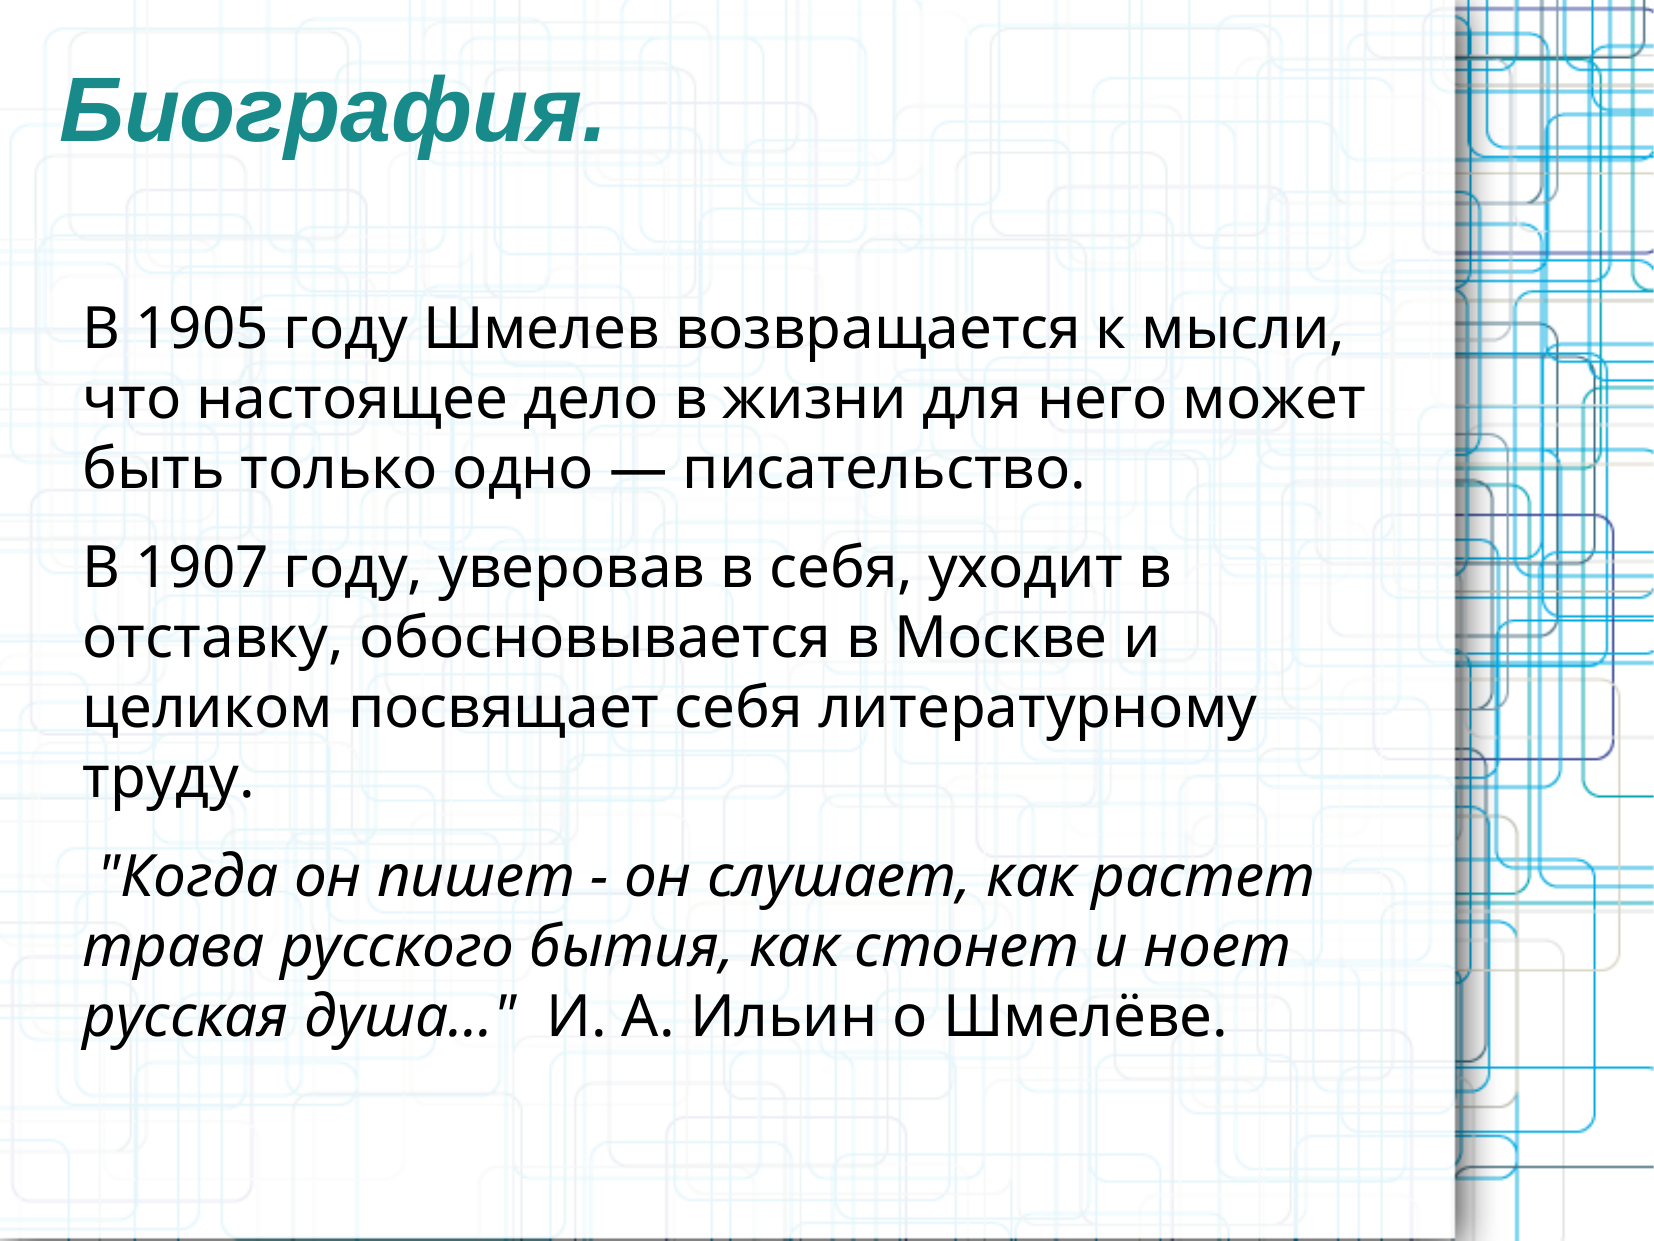

# Биография.
В 1905 году Шмелев возвращается к мысли, что настоящее дело в жизни для него может быть только одно — писательство.
В 1907 году, уверовав в себя, уходит в отставку, обосновывается в Москве и целиком посвящает себя литературному труду.
 "Когда он пишет - он слушает, как растет трава русского бытия, как стонет и ноет русская душа..." И. А. Ильин о Шмелёве.